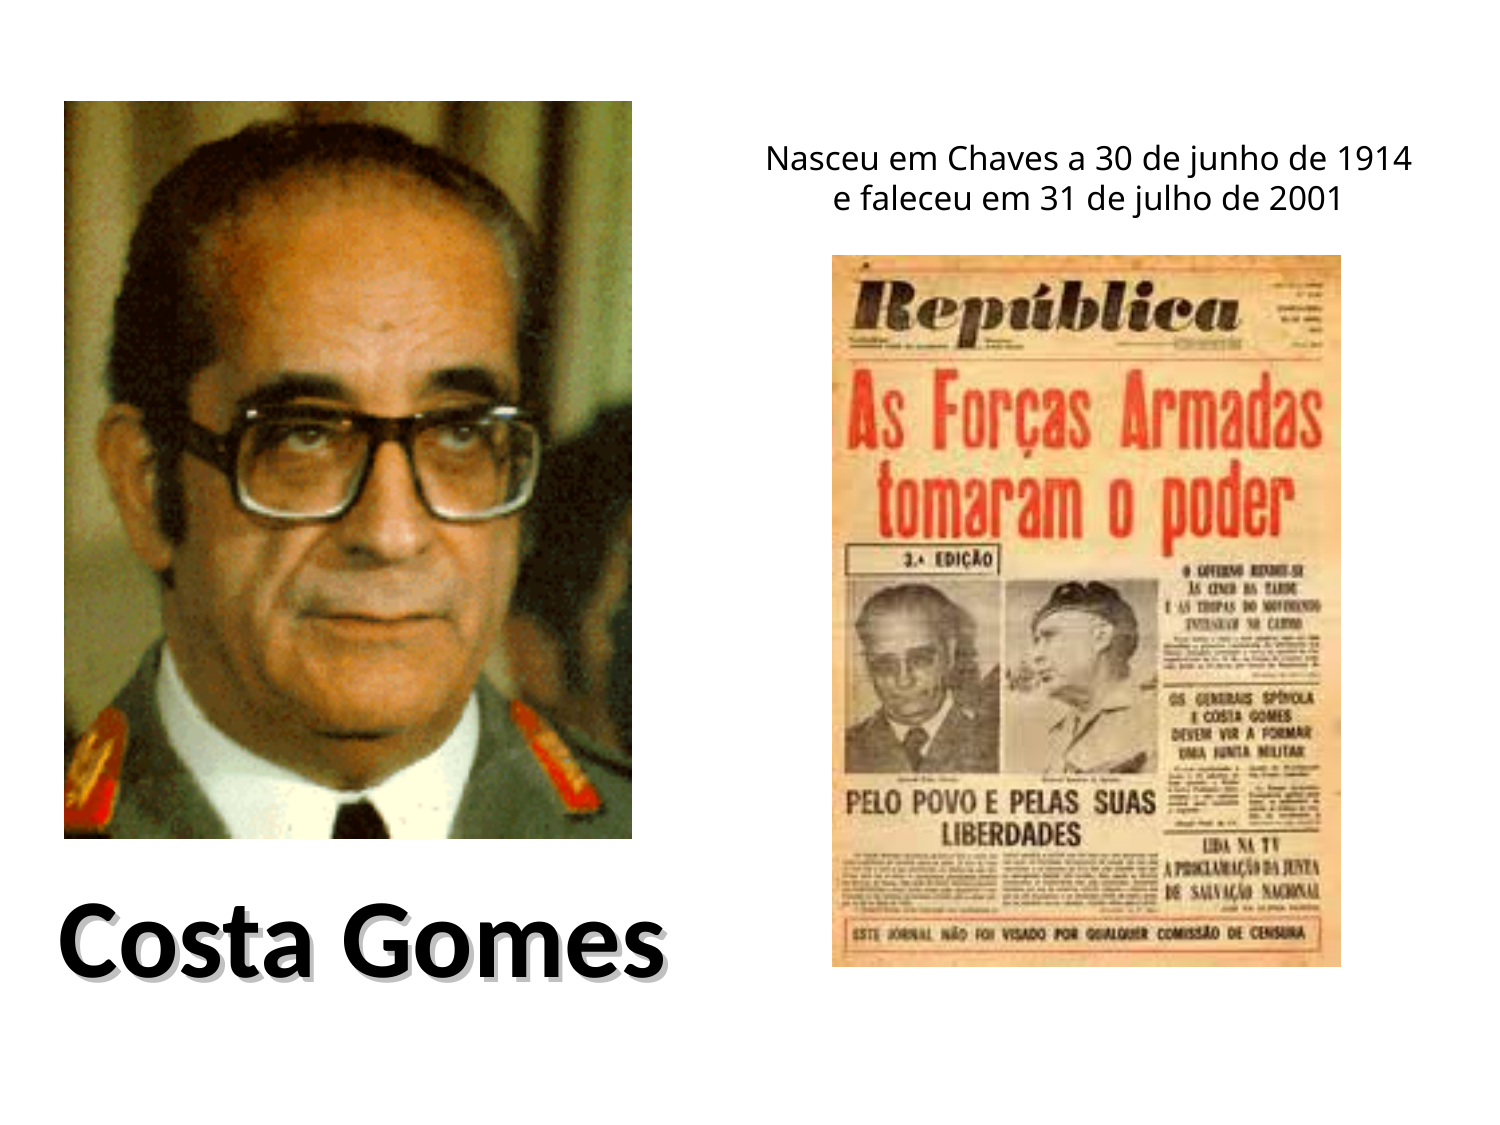

Nasceu em Chaves a 30 de junho de 1914 e faleceu em 31 de julho de 2001
Costa Gomes